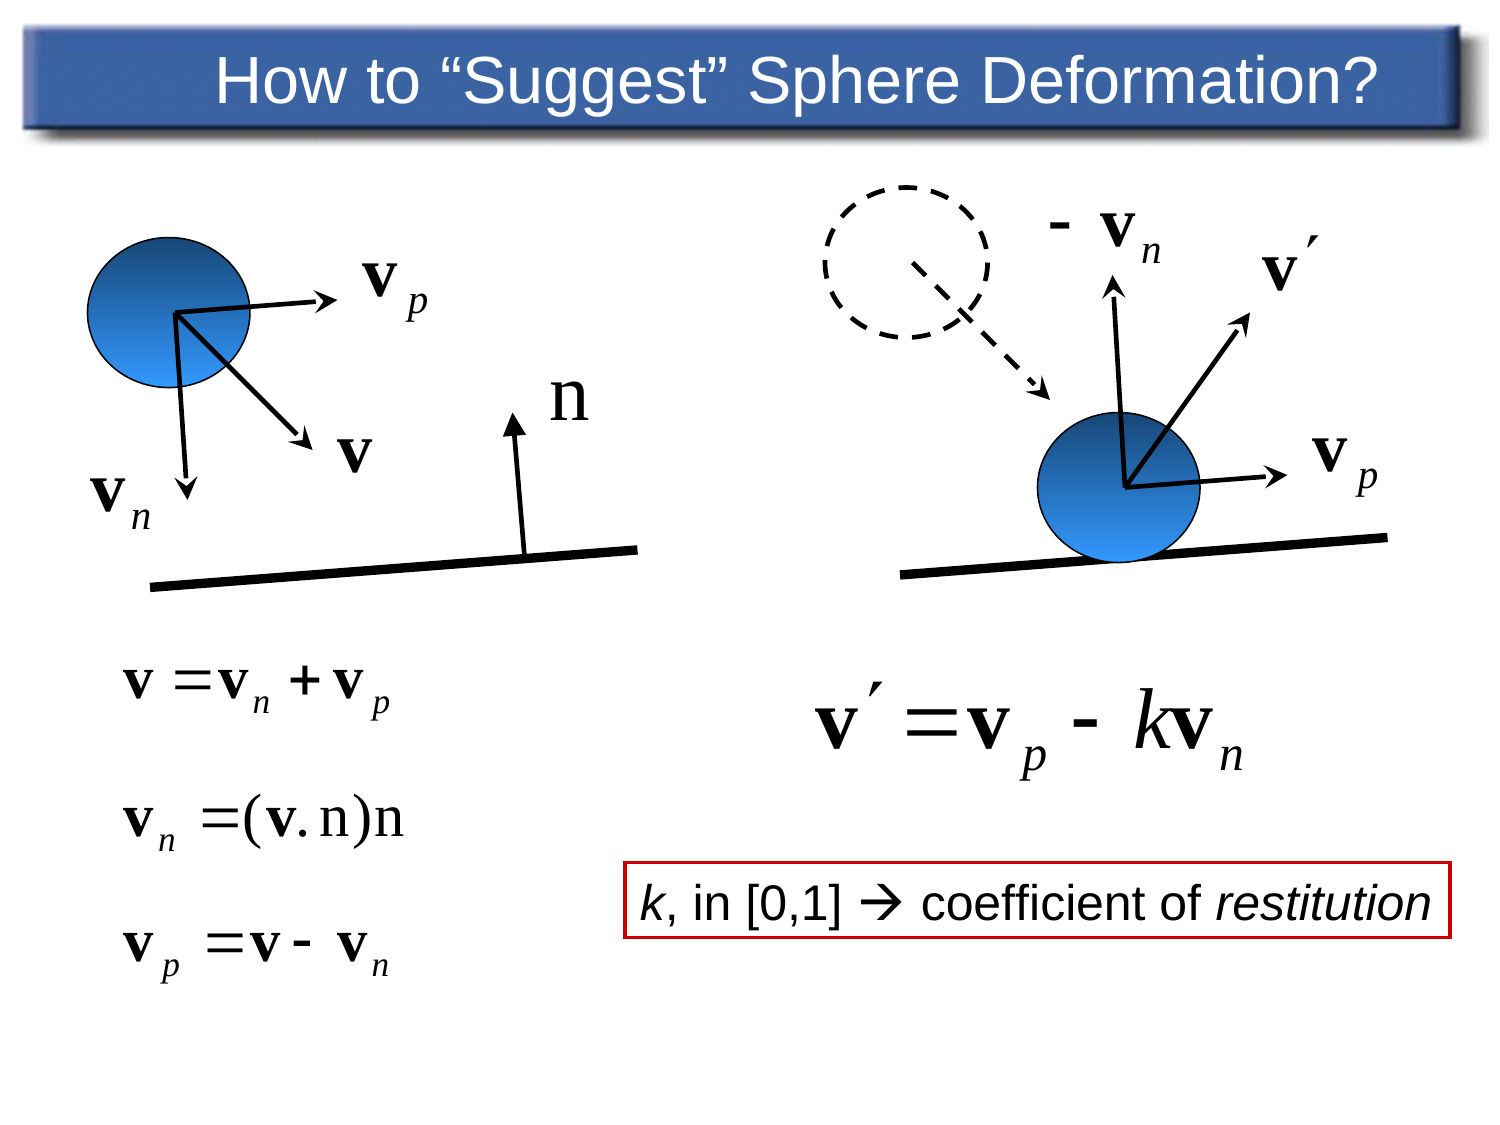

How to “Suggest” Sphere Deformation?
k, in [0,1]  coefficient of restitution